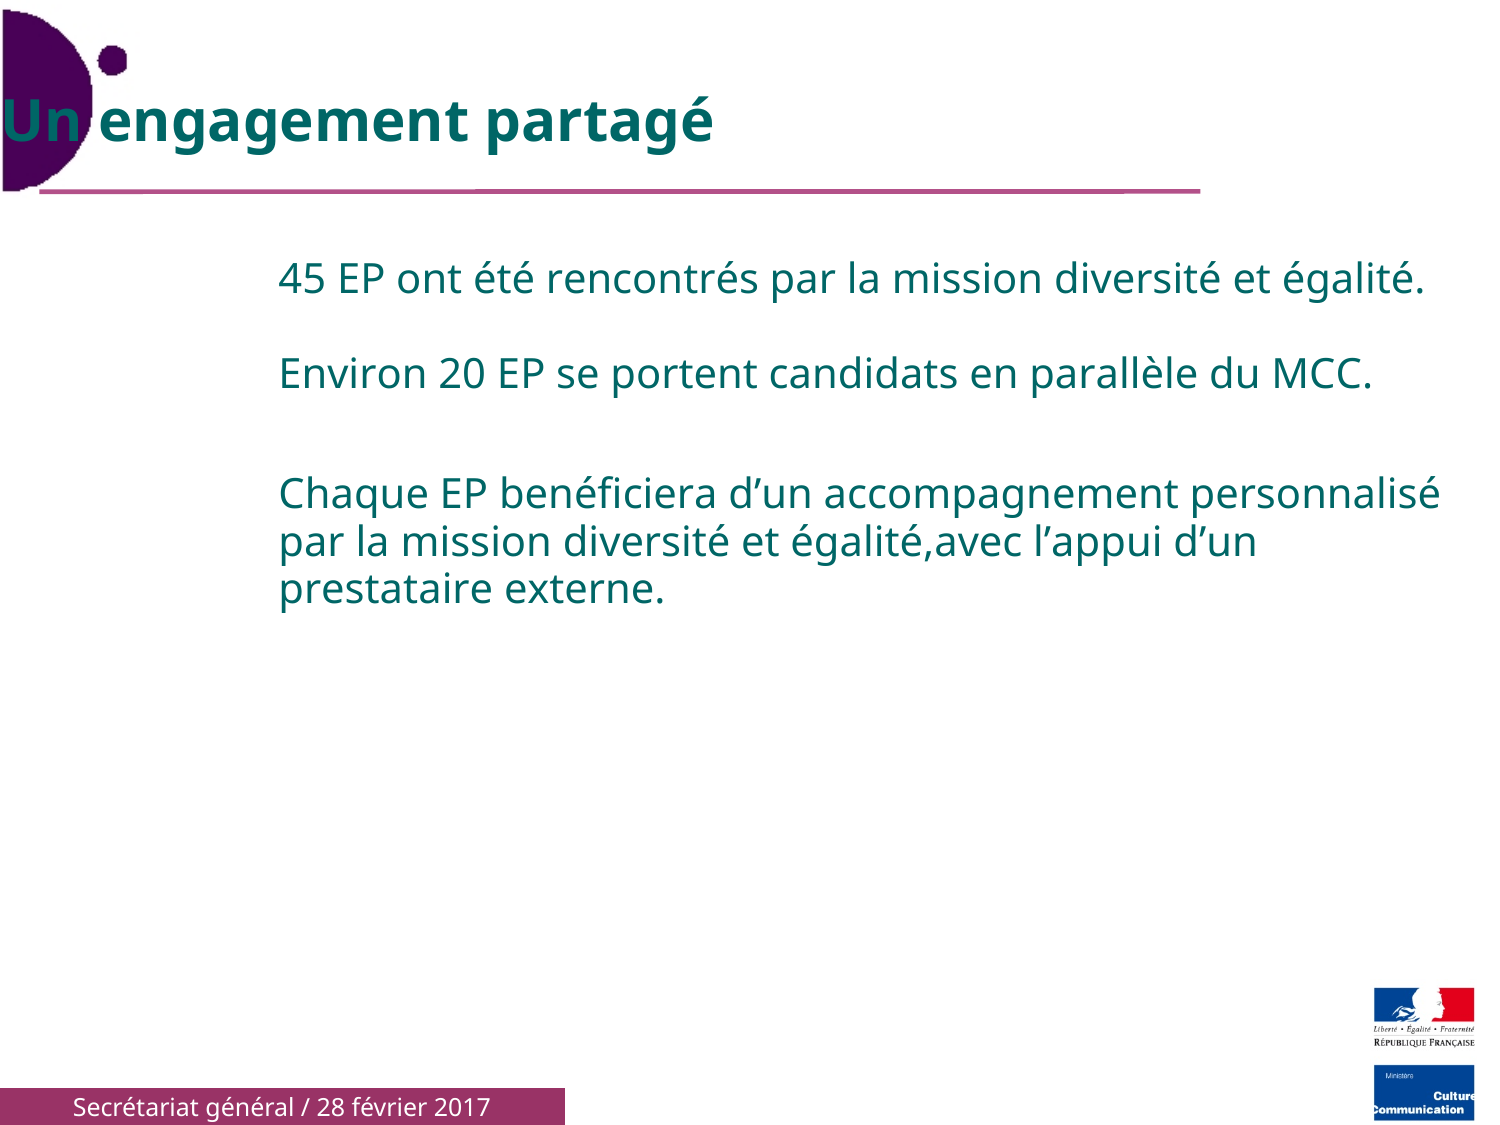

# Un engagement partagé
45 EP ont été rencontrés par la mission diversité et égalité.
Environ 20 EP se portent candidats en parallèle du MCC.
Chaque EP benéficiera d’un accompagnement personnalisé par la mission diversité et égalité,avec l’appui d’un prestataire externe.